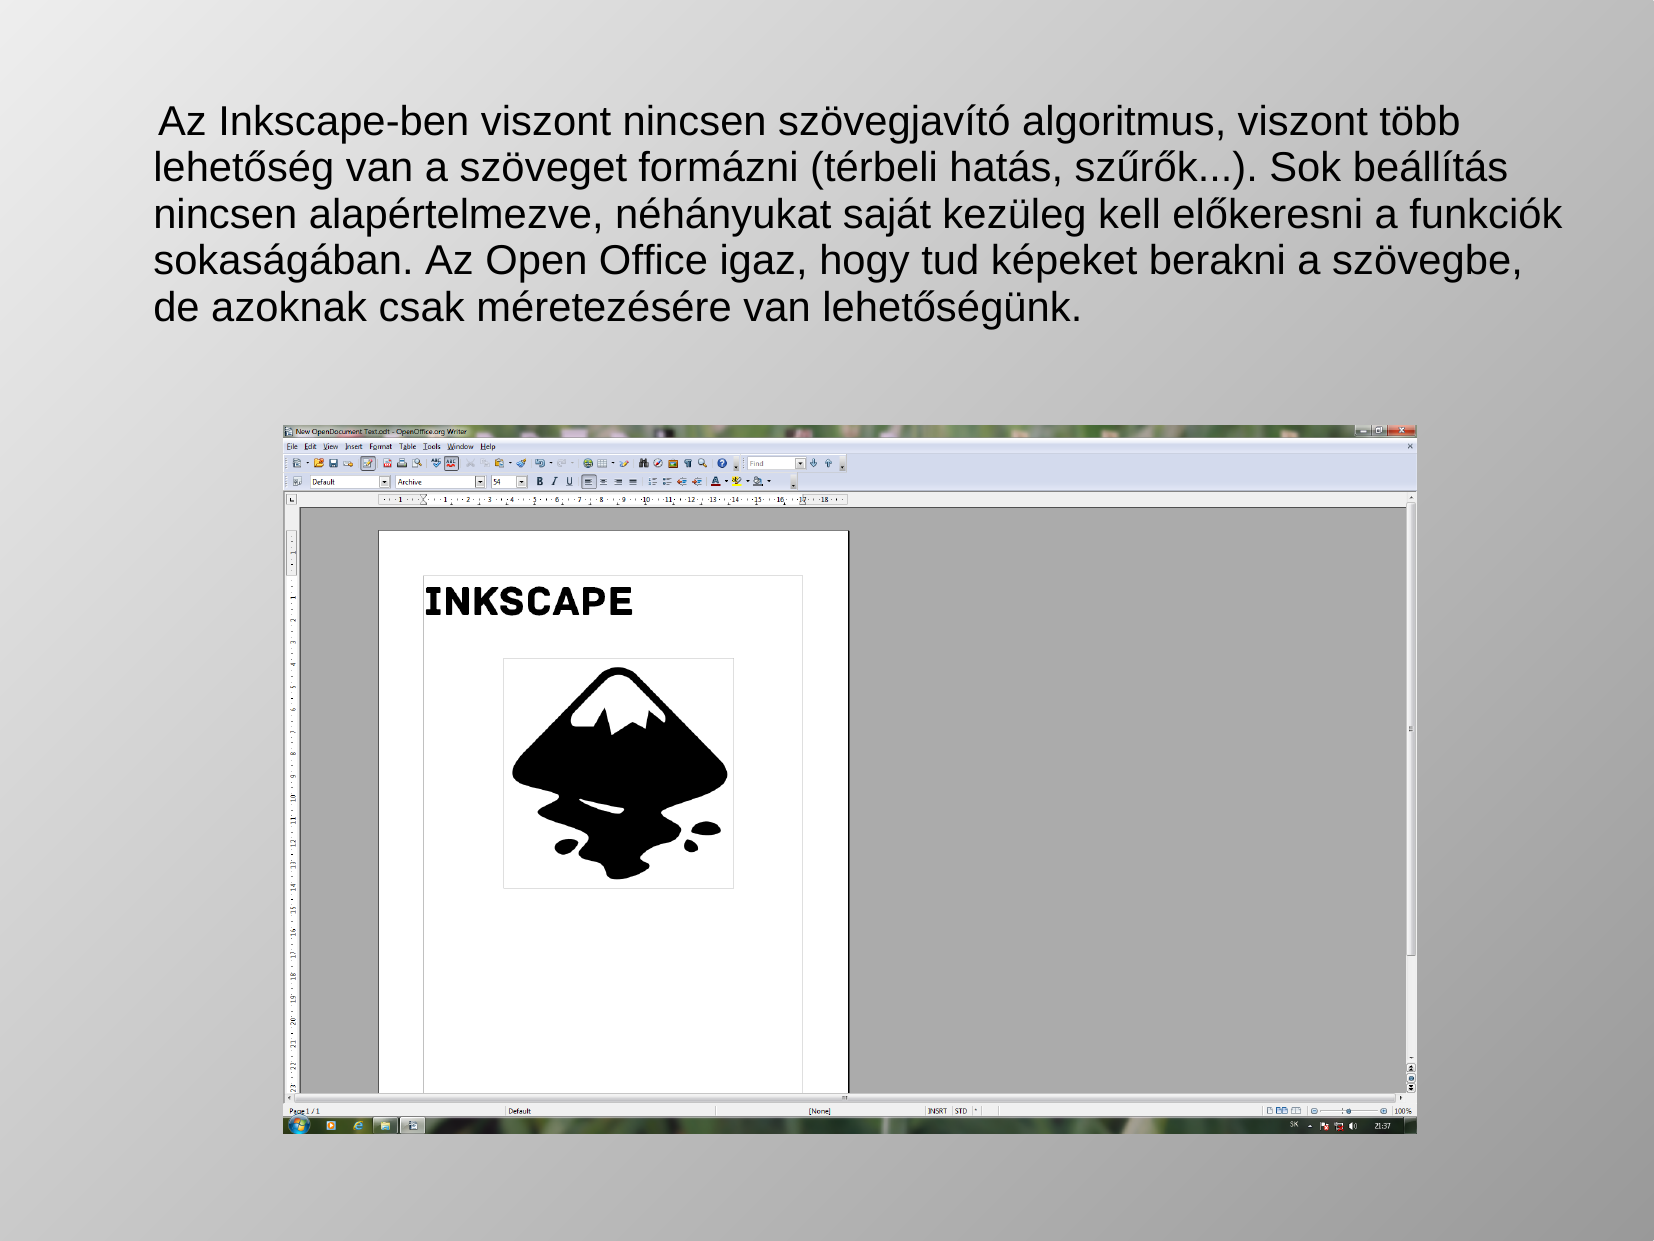

# Az Inkscape-ben viszont nincsen szövegjavító algoritmus, viszont több lehetőség van a szöveget formázni (térbeli hatás, szűrők...). Sok beállítás nincsen alapértelmezve, néhányukat saját kezüleg kell előkeresni a funkciók sokaságában. Az Open Office igaz, hogy tud képeket berakni a szövegbe, de azoknak csak méretezésére van lehetőségünk.